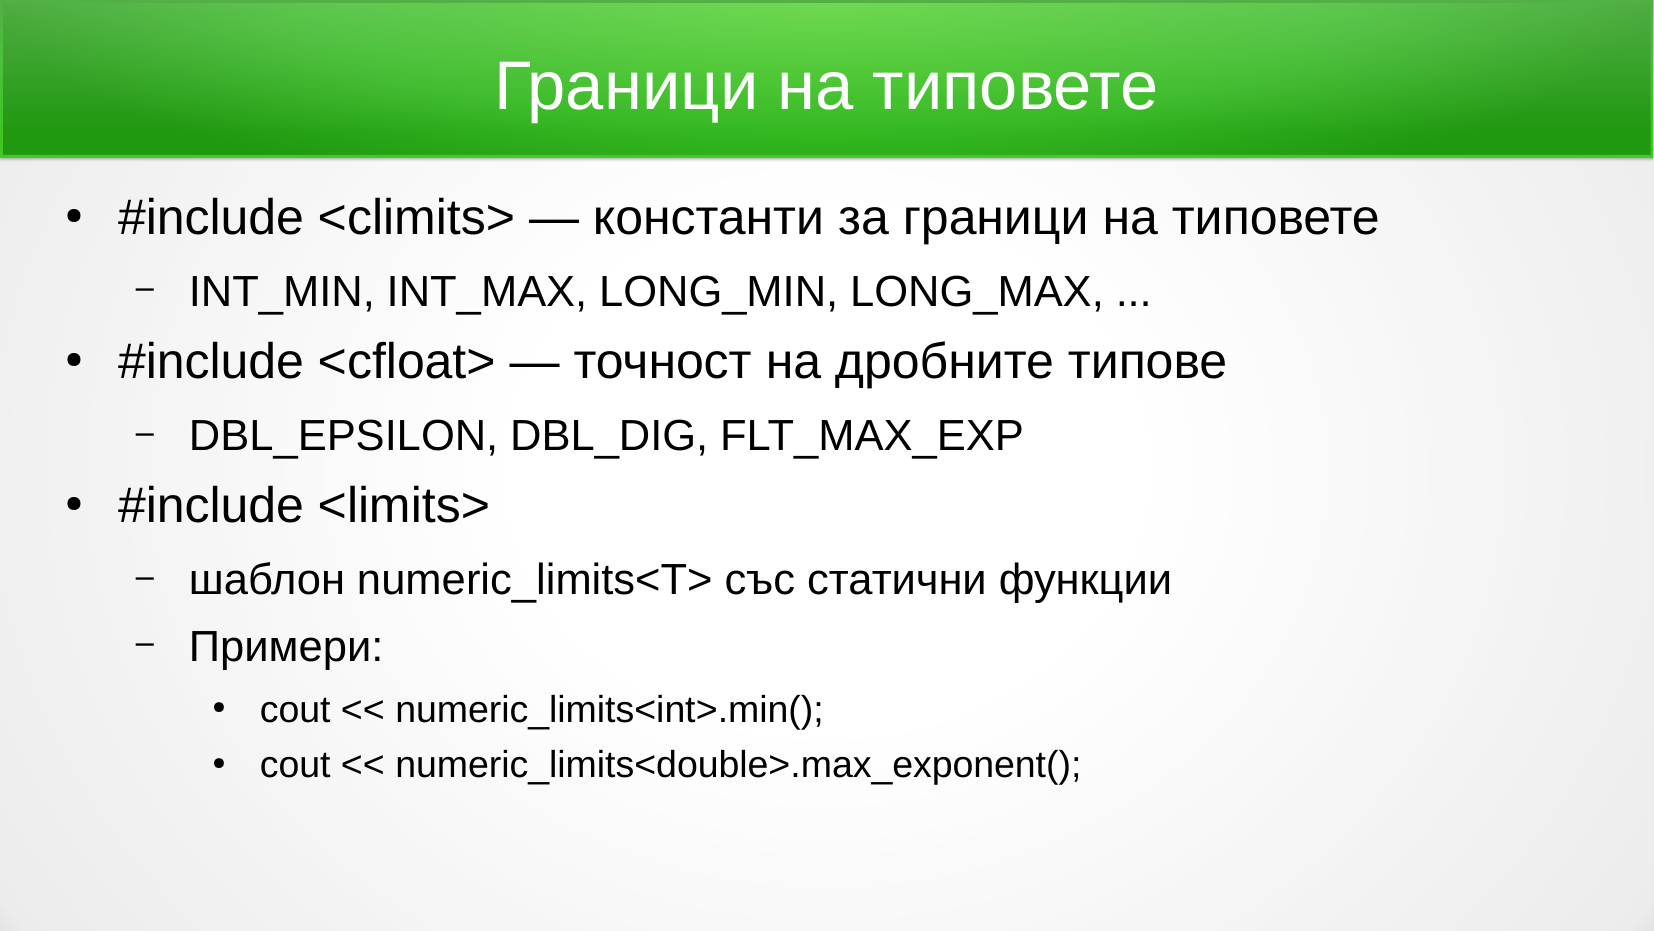

# Граници на типовете
#include <climits> — константи за граници на типовете
INT_MIN, INT_MAX, LONG_MIN, LONG_MAX, ...
#include <cfloat> — точност на дробните типове
DBL_EPSILON, DBL_DIG, FLT_MAX_EXP
#include <limits>
шаблон numeric_limits<T> със статични функции
Примери:
cout << numeric_limits<int>.min();
cout << numeric_limits<double>.max_exponent();